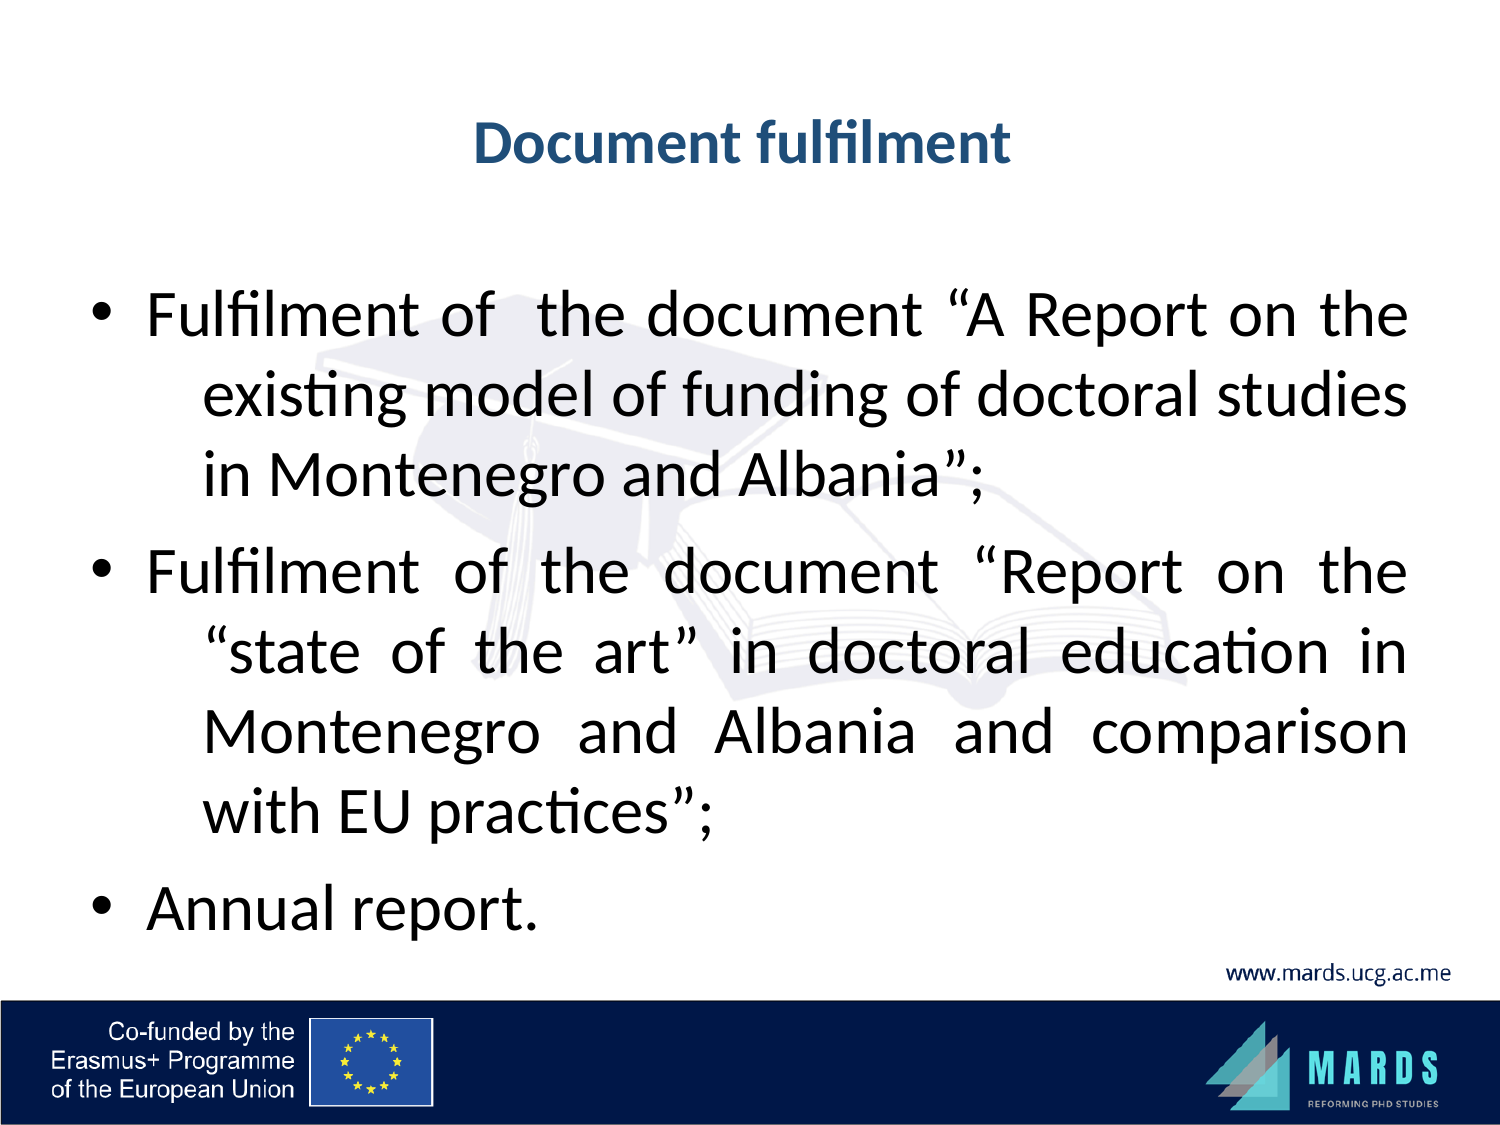

# Document fulfilment
Fulfilment of the document “A Report on the existing model of funding of doctoral studies in Montenegro and Albania”;
Fulfilment of the document “Report on the “state of the art” in doctoral education in Montenegro and Albania and comparison with EU practices”;
Annual report.